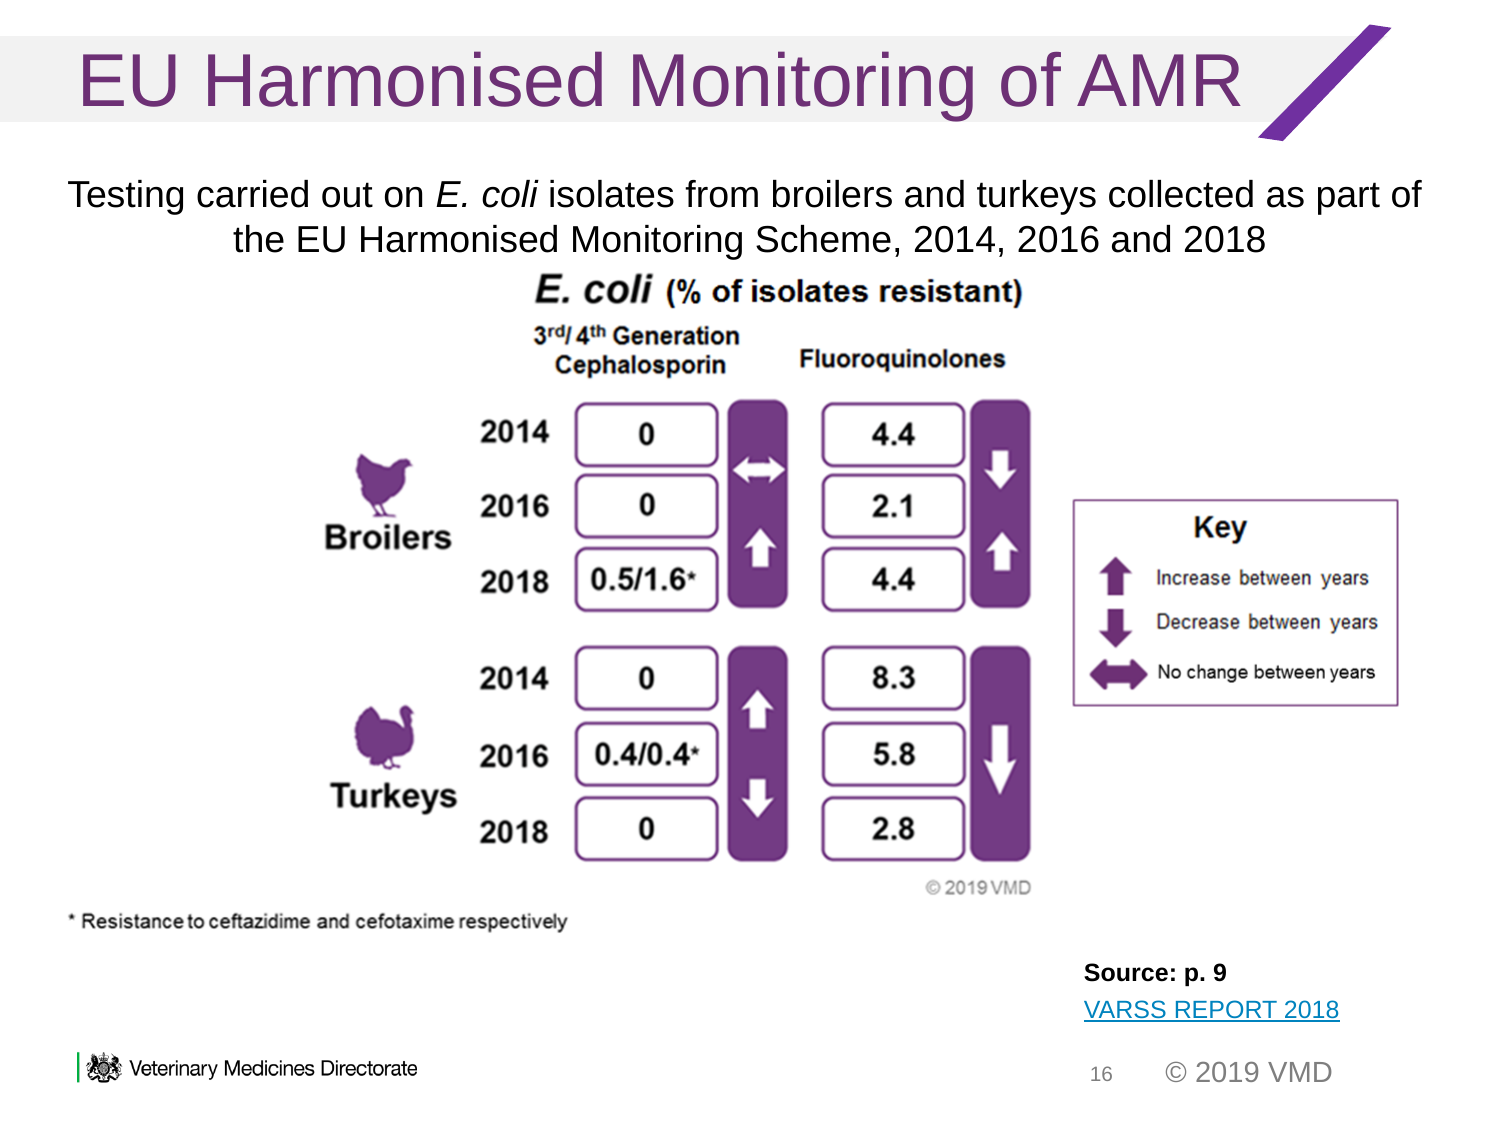

# EU Harmonised Monitoring of AMR
Testing carried out on E. coli isolates from broilers and turkeys collected as part of
the EU Harmonised Monitoring Scheme, 2014, 2016 and 2018
Source: p. 9
VARSS REPORT 2018
2